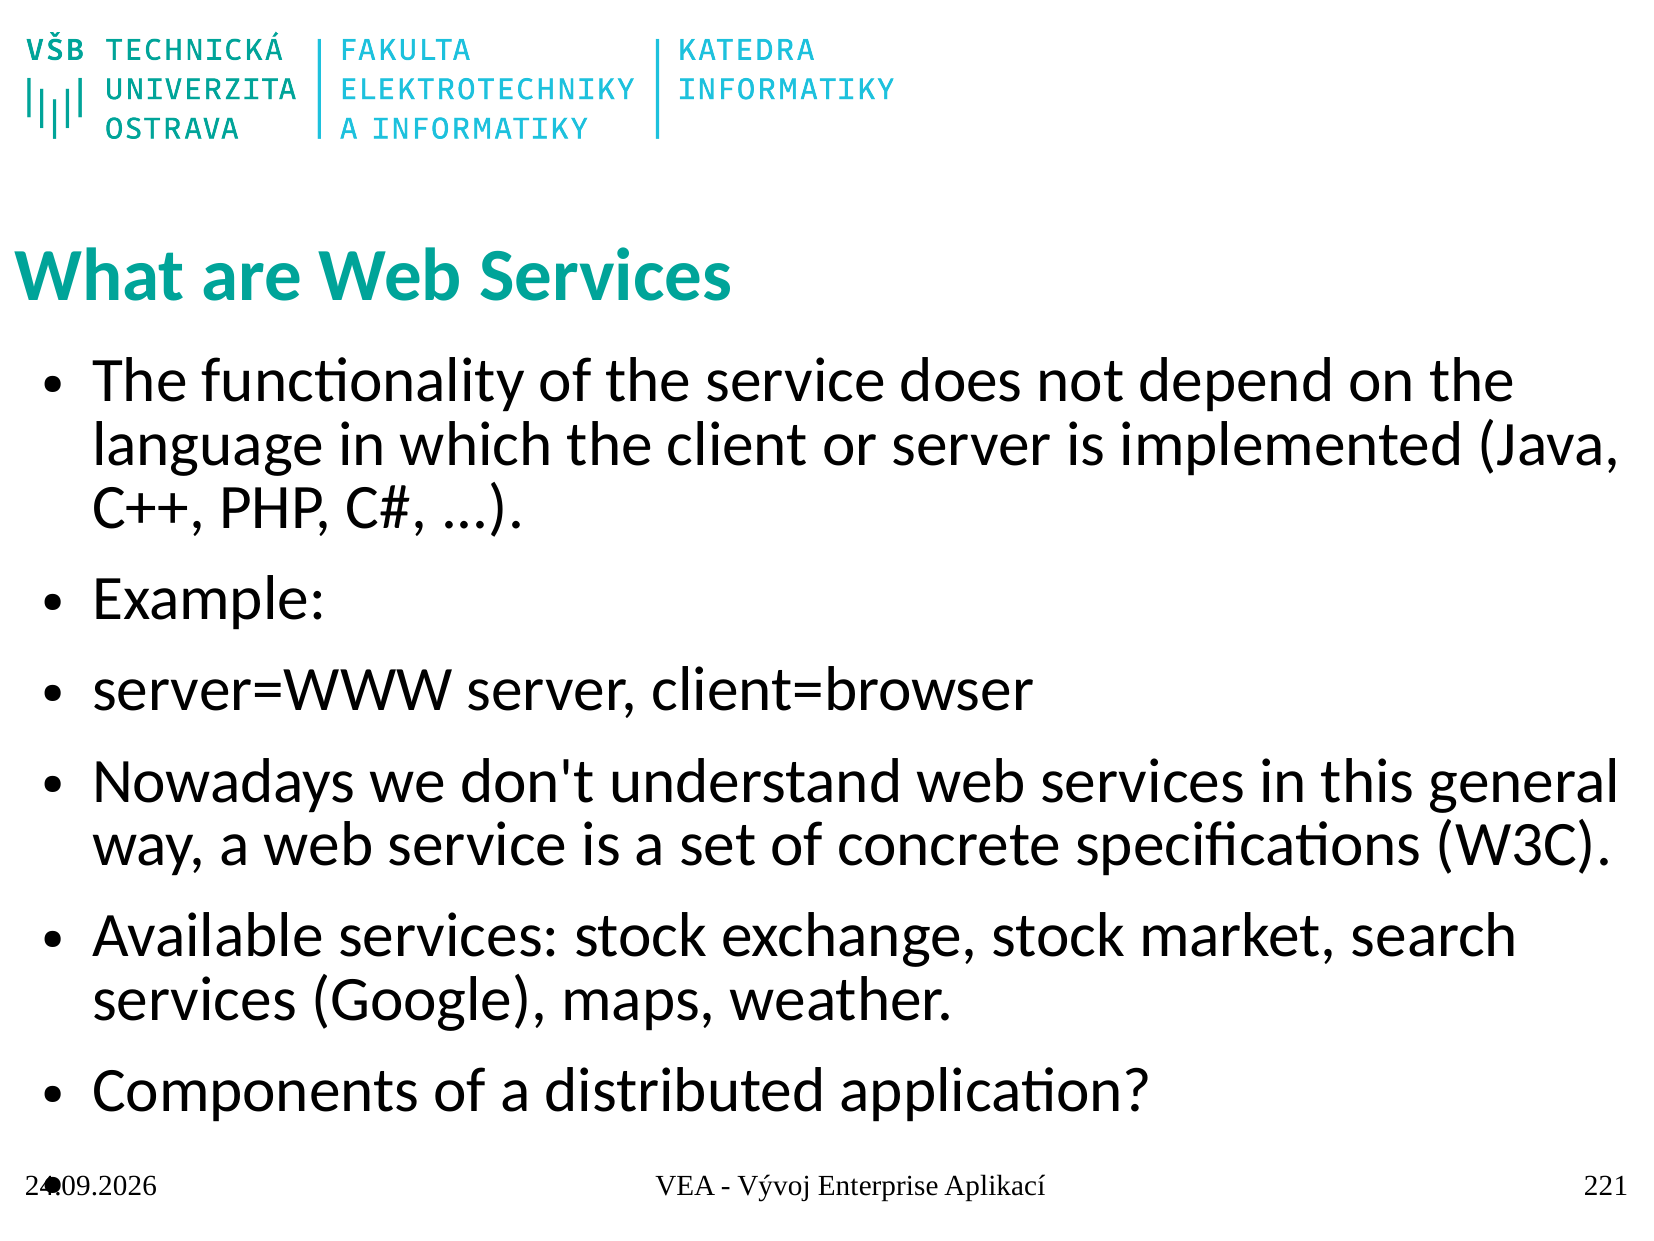

What are Web Services
# The functionality of the service does not depend on the language in which the client or server is implemented (Java, C++, PHP, C#, ...).
Example:
server=WWW server, client=browser
Nowadays we don't understand web services in this general way, a web service is a set of concrete specifications (W3C).
Available services: stock exchange, stock market, search services (Google), maps, weather.
Components of a distributed application?
VEA - Vývoj Enterprise Aplikací
221